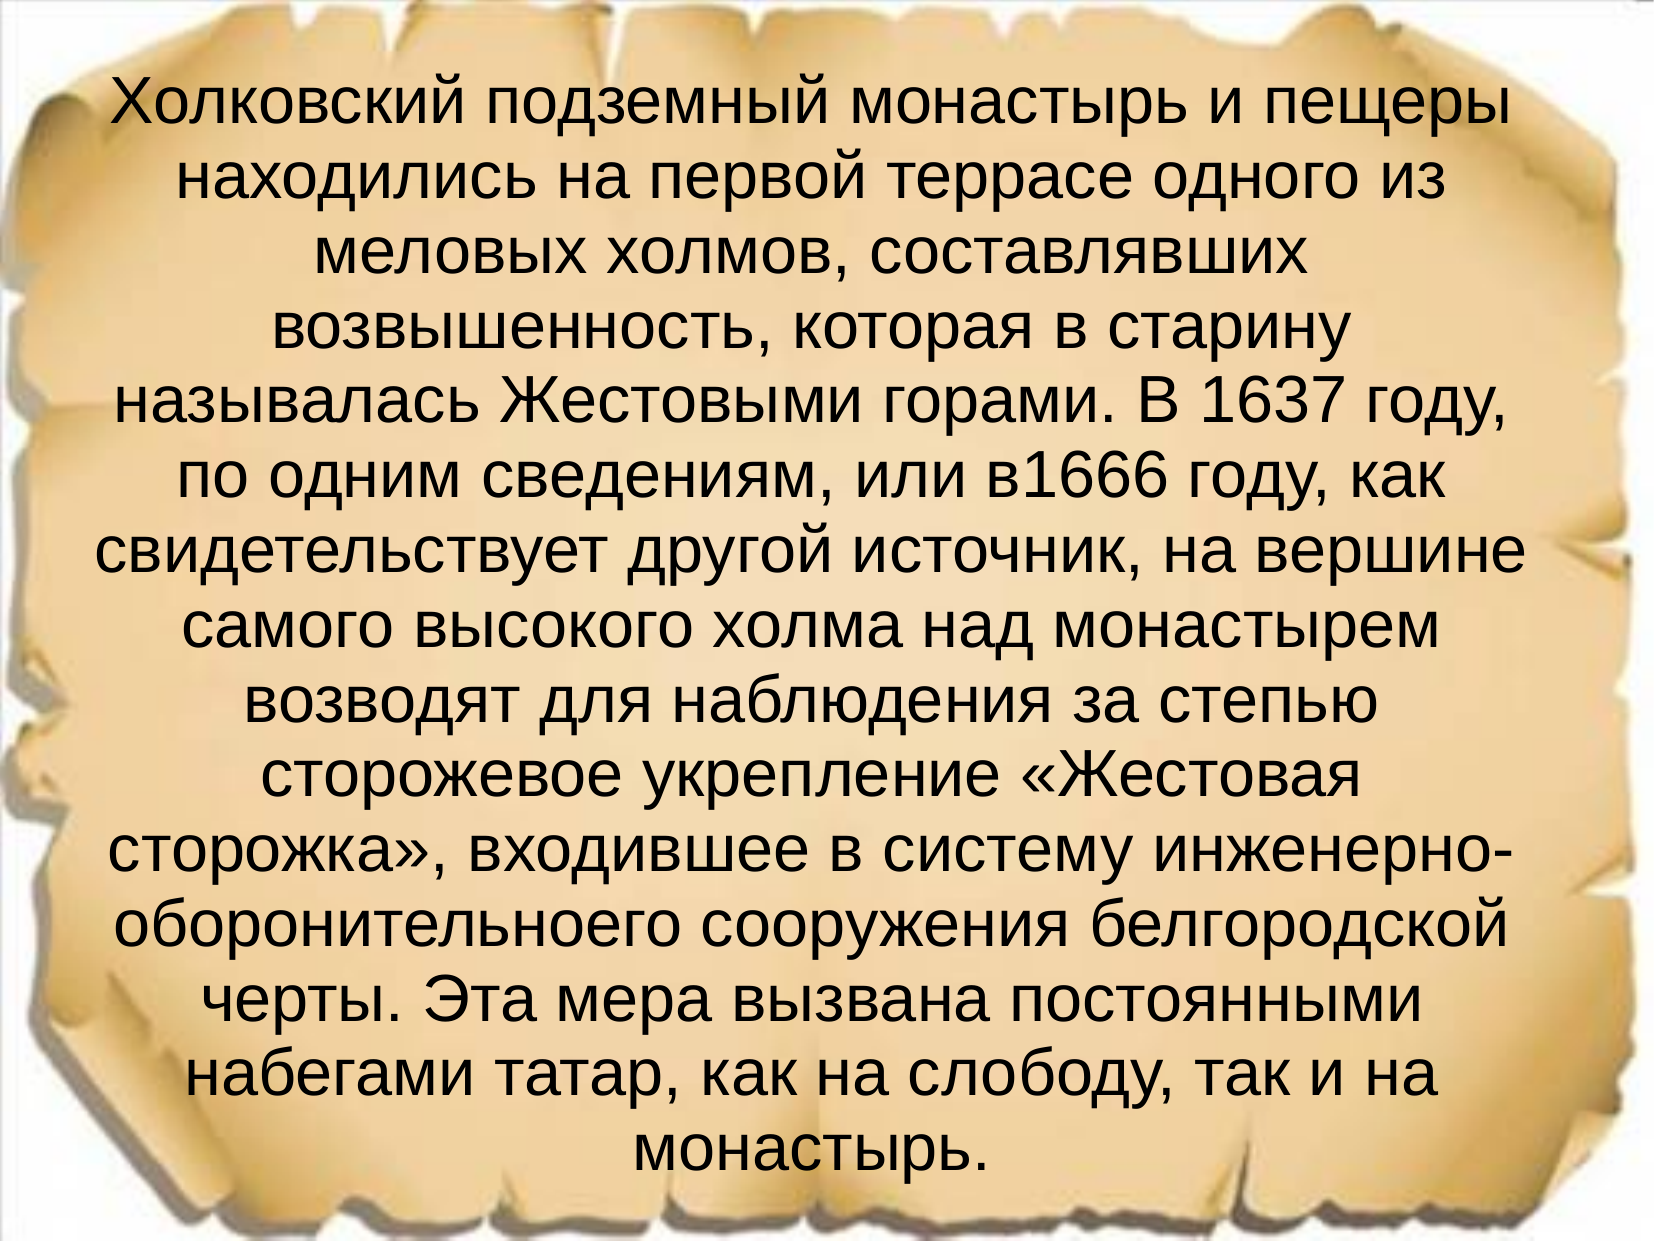

# Холковский подземный монастырь и пещеры находились на первой террасе одного из меловых холмов, составлявших возвышенность, которая в старину называлась Жестовыми горами. В 1637 году, по одним сведениям, или в1666 году, как свидетельствует другой источник, на вершине самого высокого холма над монастырем возводят для наблюдения за степью сторожевое укрепление «Жестовая сторожка», входившее в систему инженерно-оборонительноего сооружения белгородской черты. Эта мера вызвана постоянными набегами татар, как на слободу, так и на монастырь.